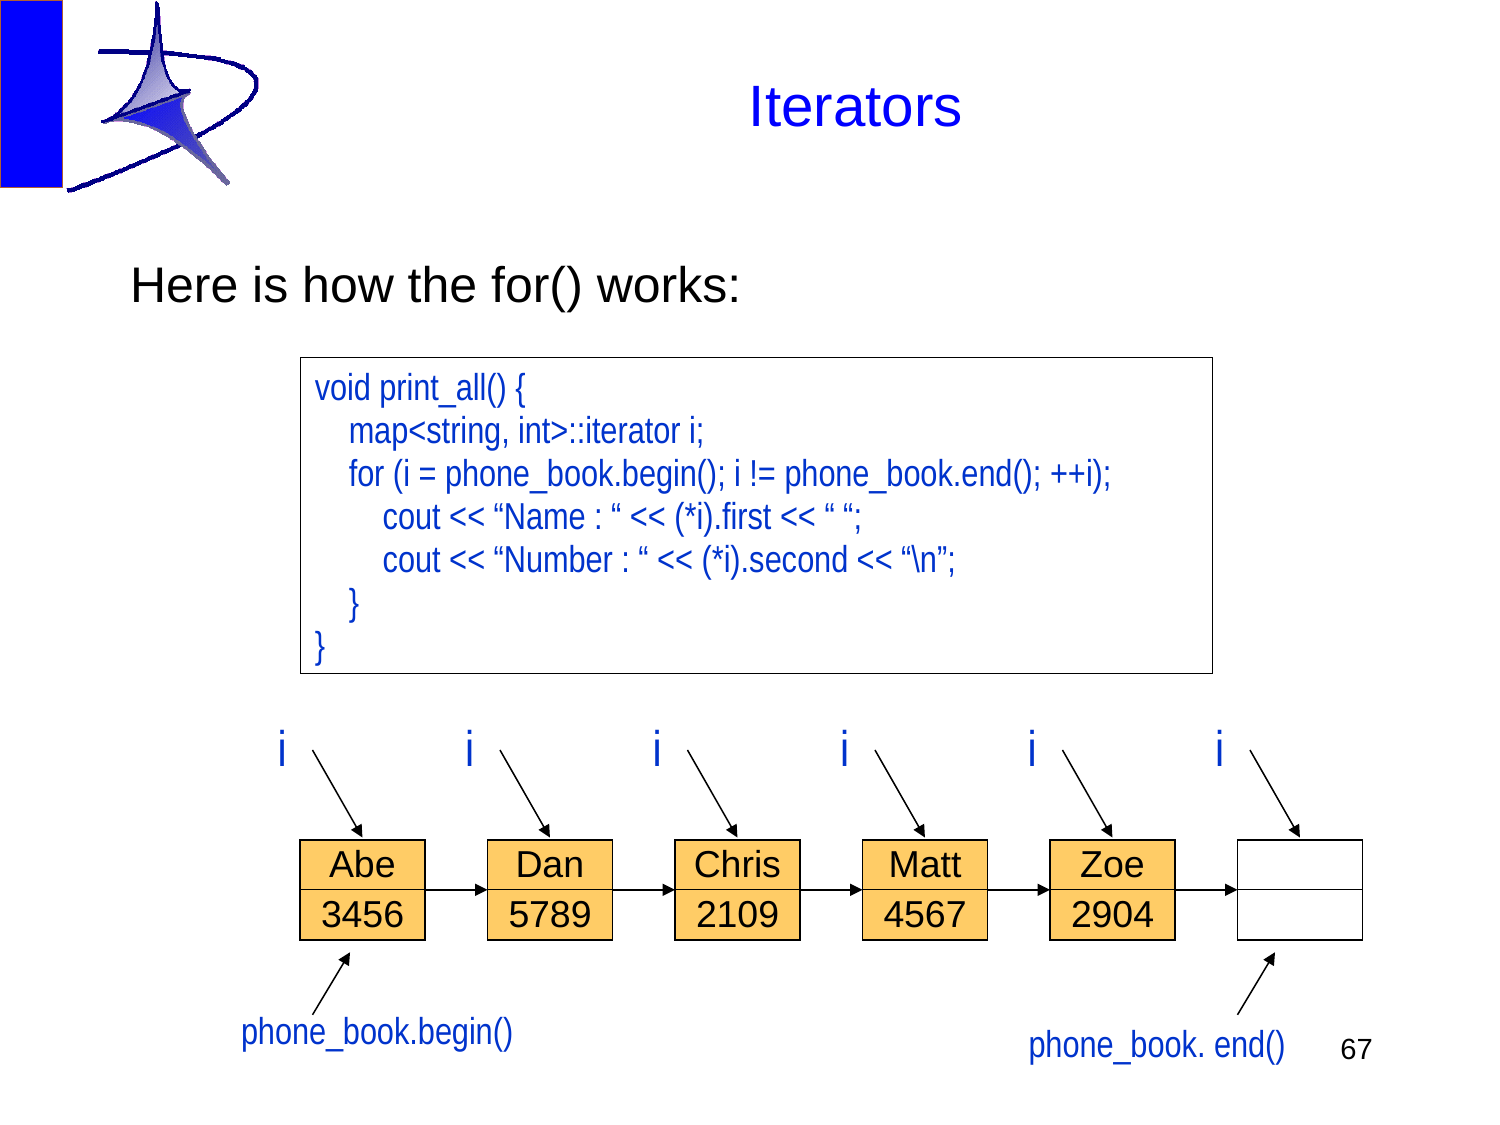

# Iterators
Here is how the for() works:
void print_all() {
 map<string, int>::iterator i;
 for (i = phone_book.begin(); i != phone_book.end(); ++i);
 cout << “Name : “ << (*i).first << “ “;
 cout << “Number : “ << (*i).second << “\n”;
 }
}
i
i
i
i
i
i
Abe
3456
Dan
5789
Chris
2109
Matt
4567
Zoe
2904
phone_book.begin()
phone_book. end()
67